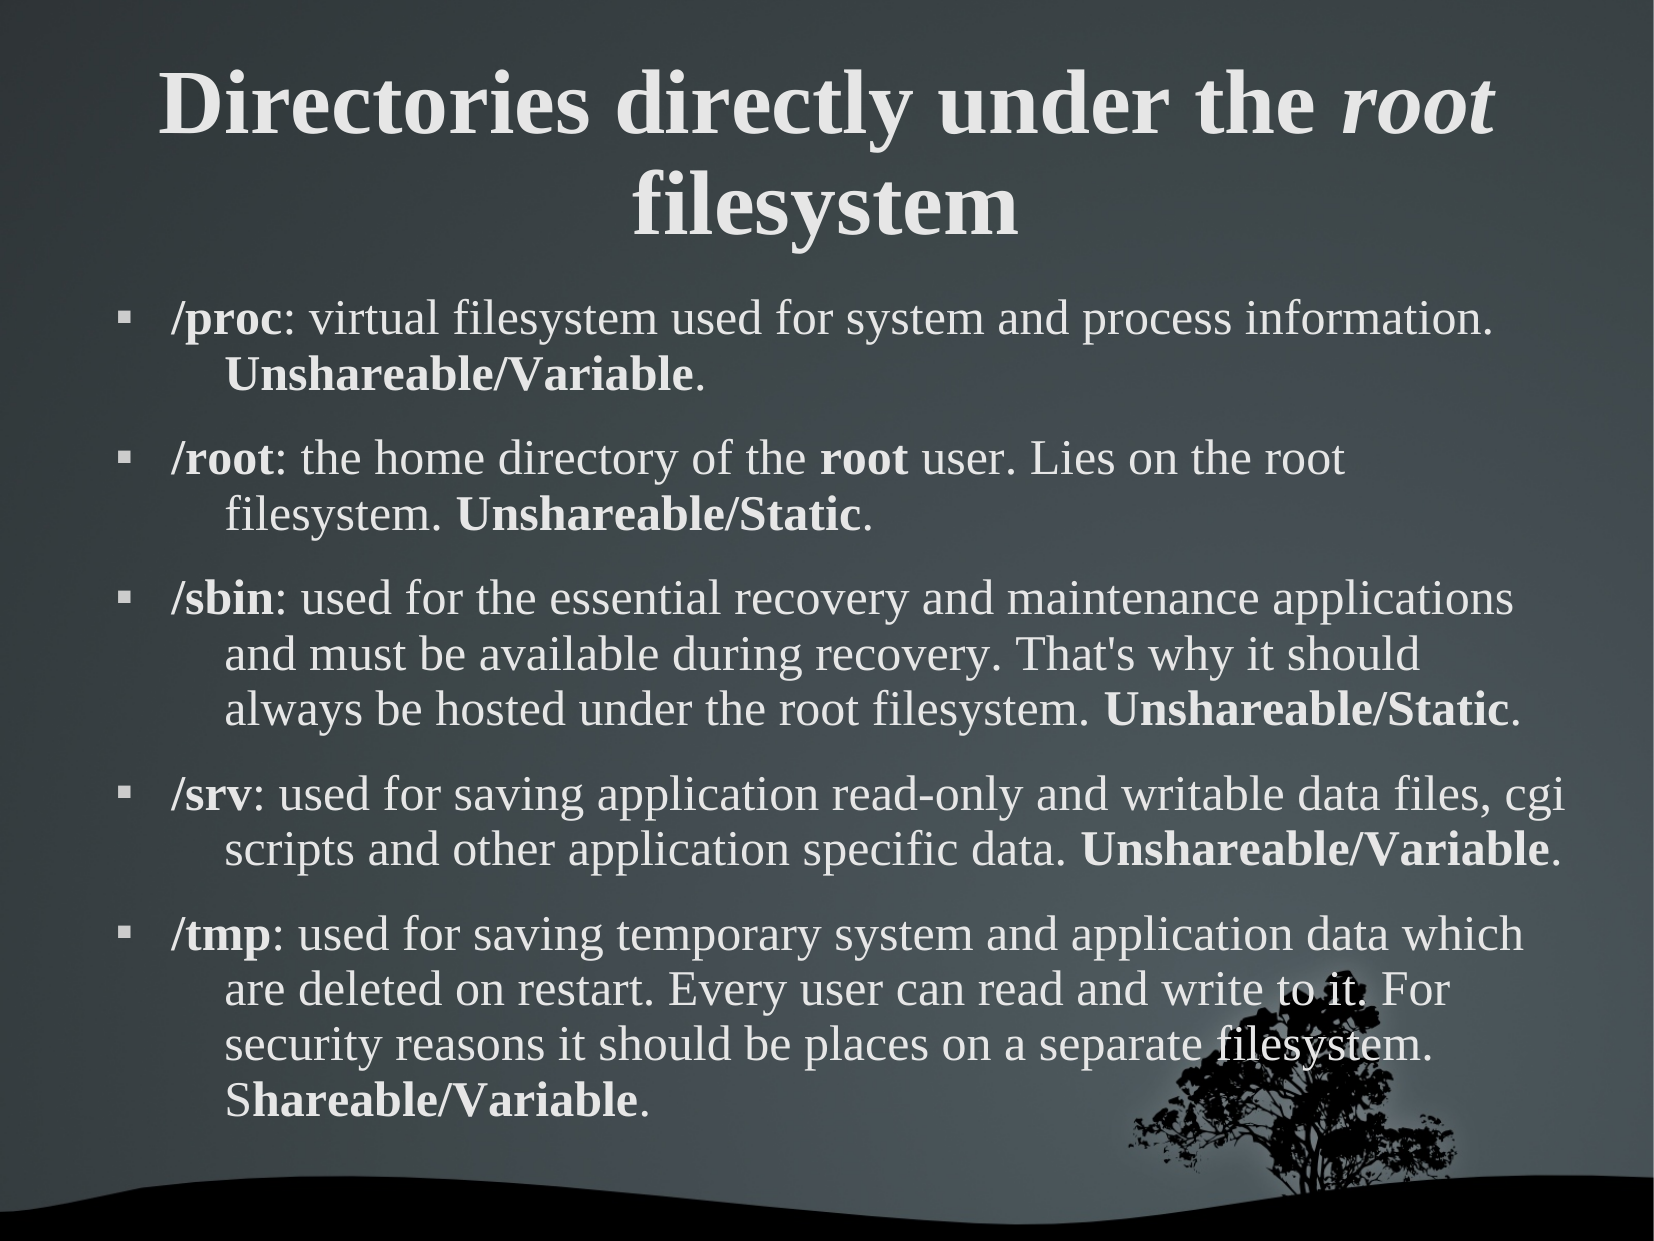

Directories directly under the root filesystem
# /proc: virtual filesystem used for system and process information. Unshareable/Variable.
/root: the home directory of the root user. Lies on the root filesystem. Unshareable/Static.
/sbin: used for the essential recovery and maintenance applications and must be available during recovery. That's why it should always be hosted under the root filesystem. Unshareable/Static.
/srv: used for saving application read-only and writable data files, cgi scripts and other application specific data. Unshareable/Variable.
/tmp: used for saving temporary system and application data which are deleted on restart. Every user can read and write to it. For security reasons it should be places on a separate filesystem. Shareable/Variable.